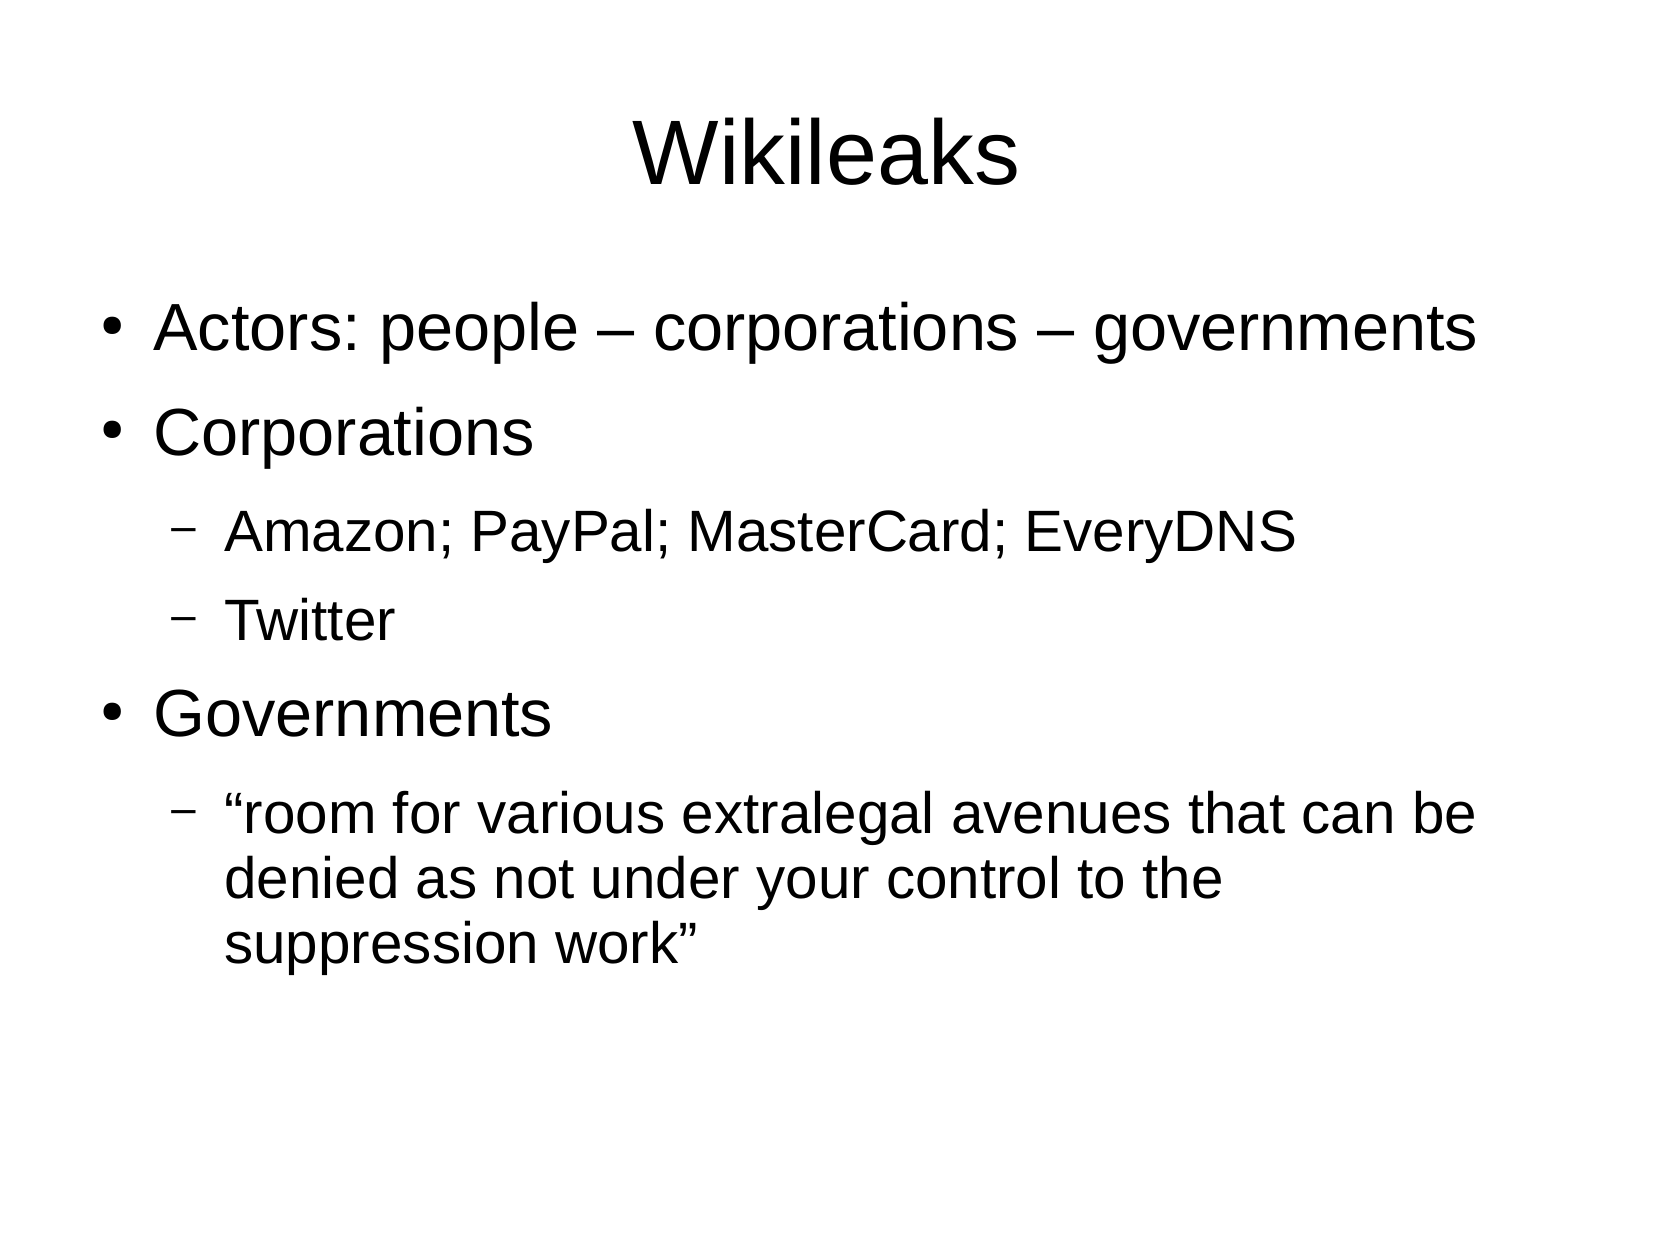

# Wikileaks
Actors: people – corporations – governments
Corporations
Amazon; PayPal; MasterCard; EveryDNS
Twitter
Governments
“room for various extralegal avenues that can be denied as not under your control to the suppression work”